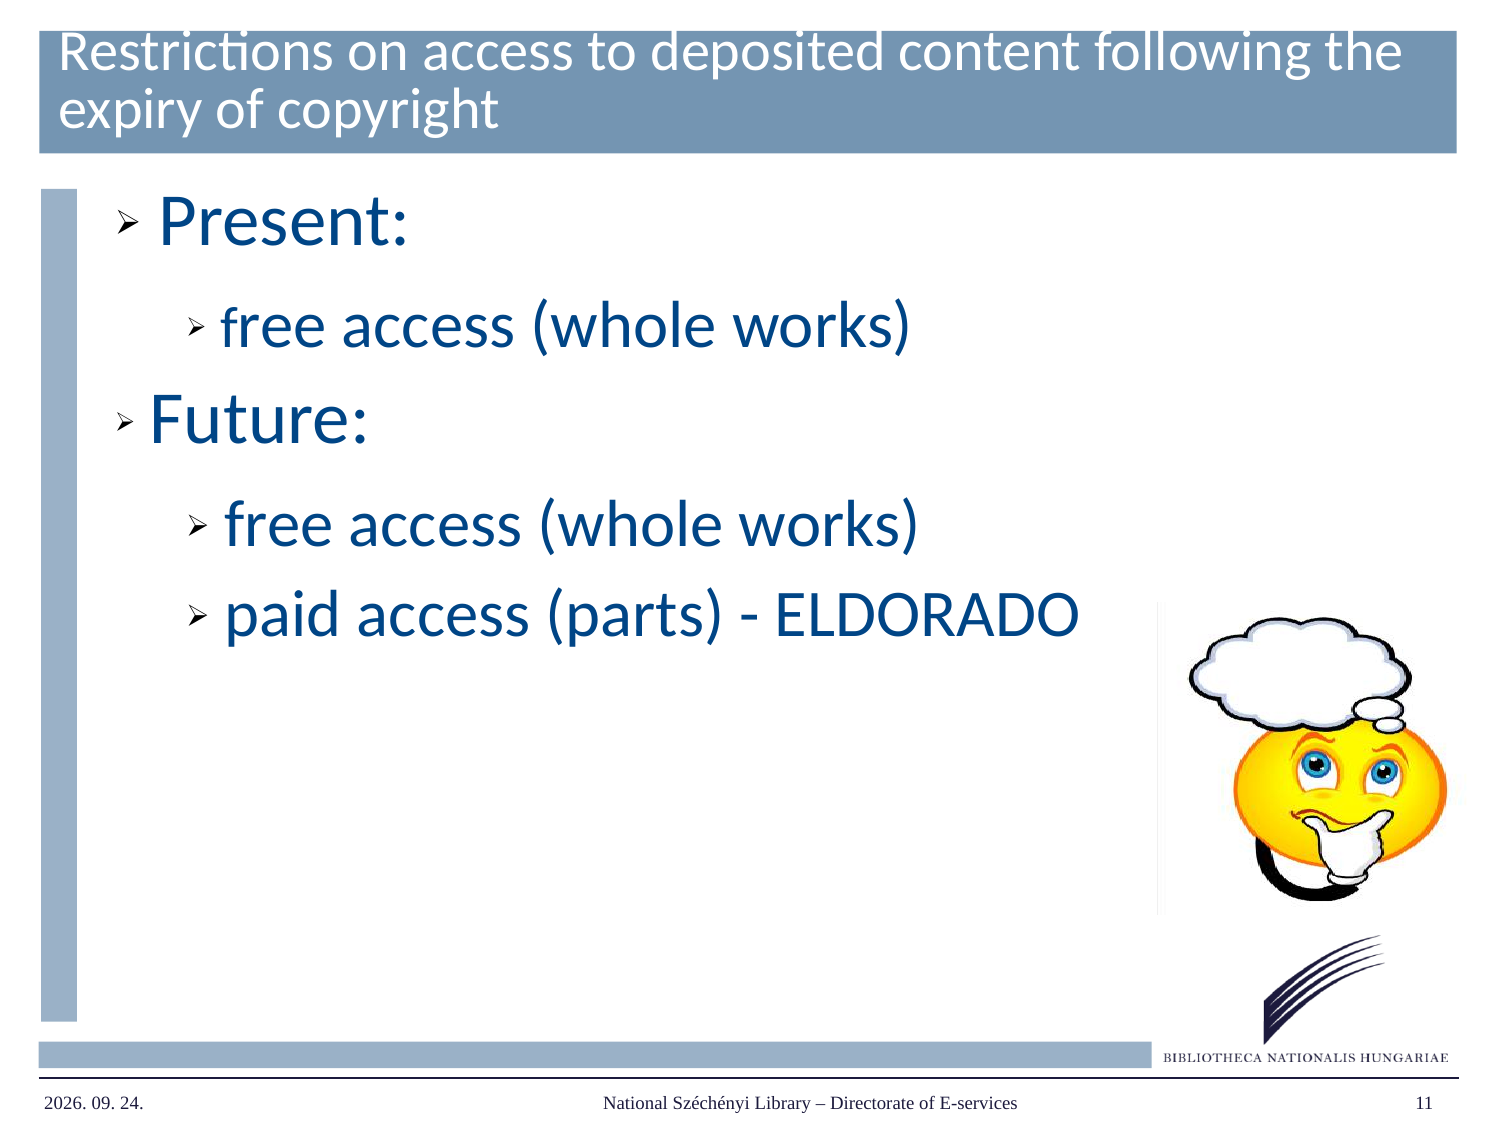

# Restrictions on access to deposited content following the expiry of copyright
 Present:
 free access (whole works)
 Future:
 free access (whole works)
 paid access (parts) - ELDORADO